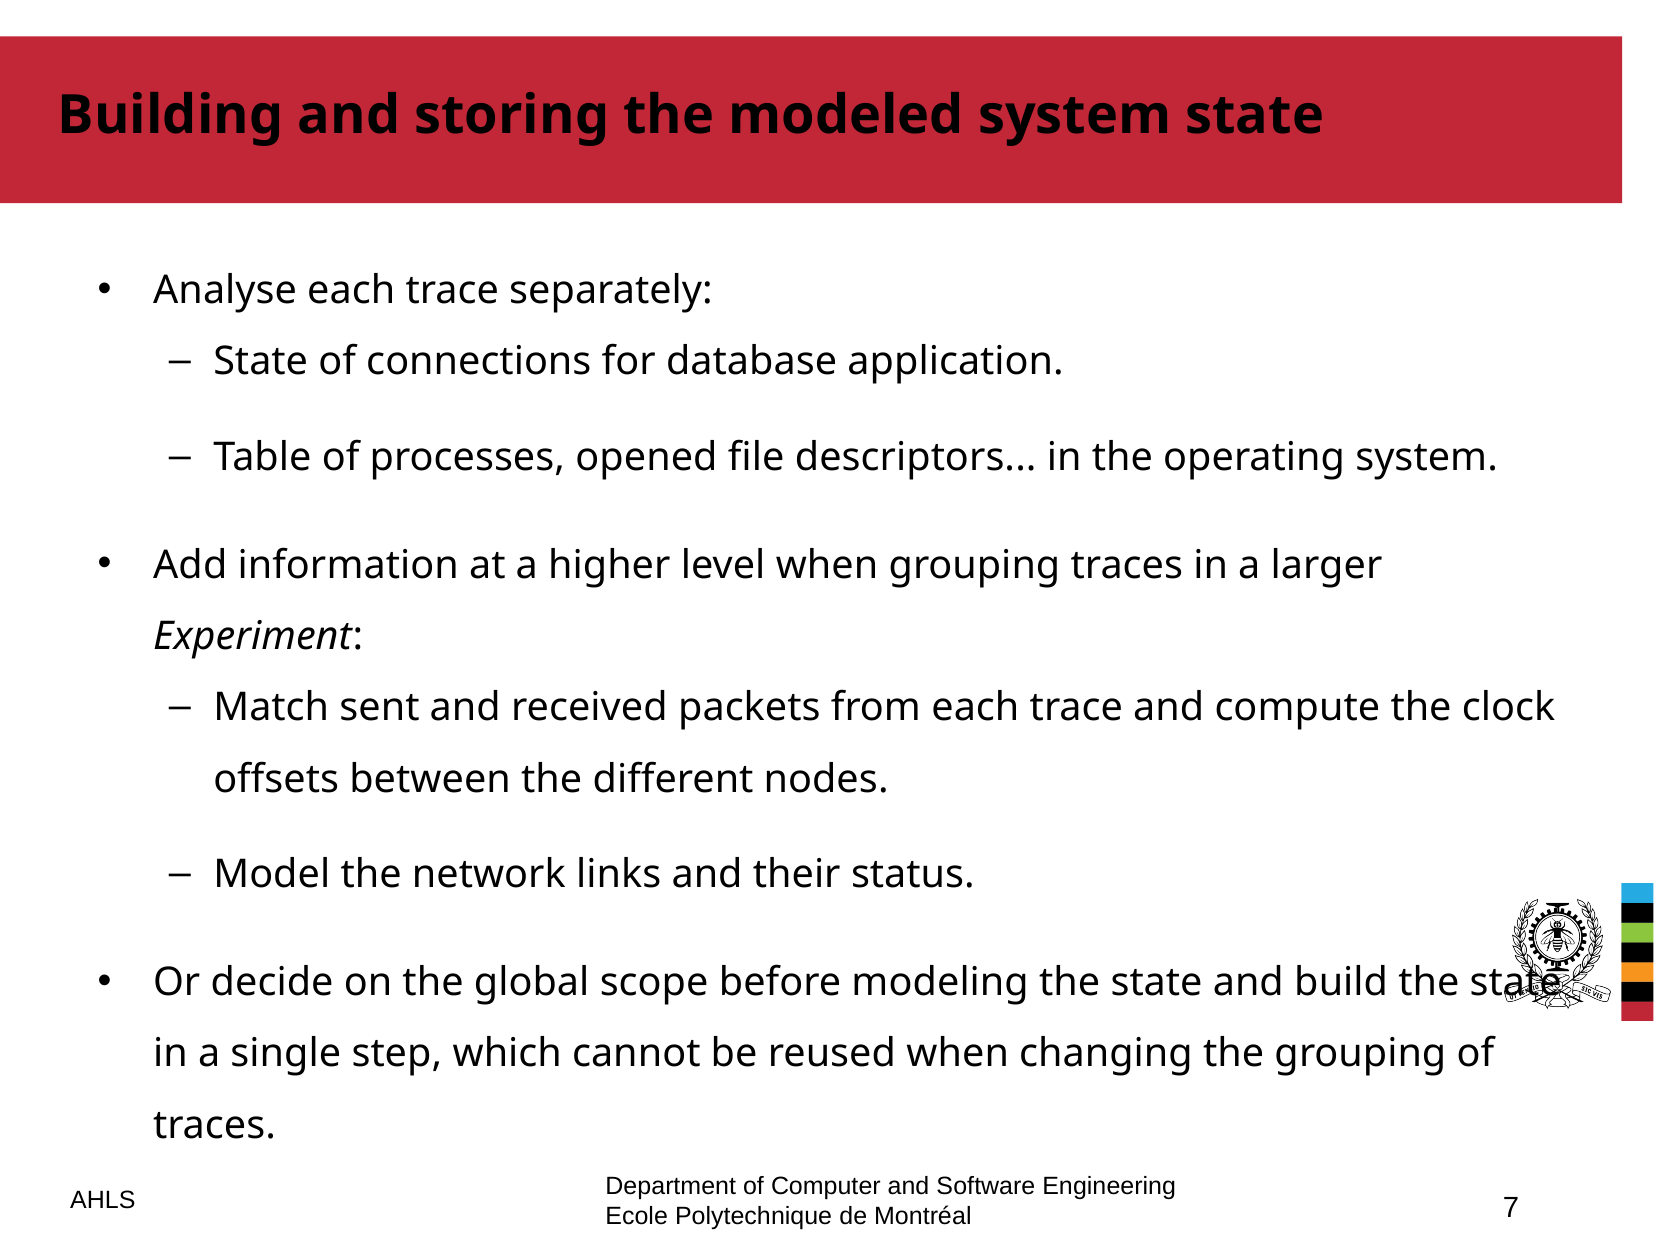

# Building and storing the modeled system state
Analyse each trace separately:
State of connections for database application.
Table of processes, opened file descriptors... in the operating system.
Add information at a higher level when grouping traces in a larger Experiment:
Match sent and received packets from each trace and compute the clock offsets between the different nodes.
Model the network links and their status.
Or decide on the global scope before modeling the state and build the state in a single step, which cannot be reused when changing the grouping of traces.